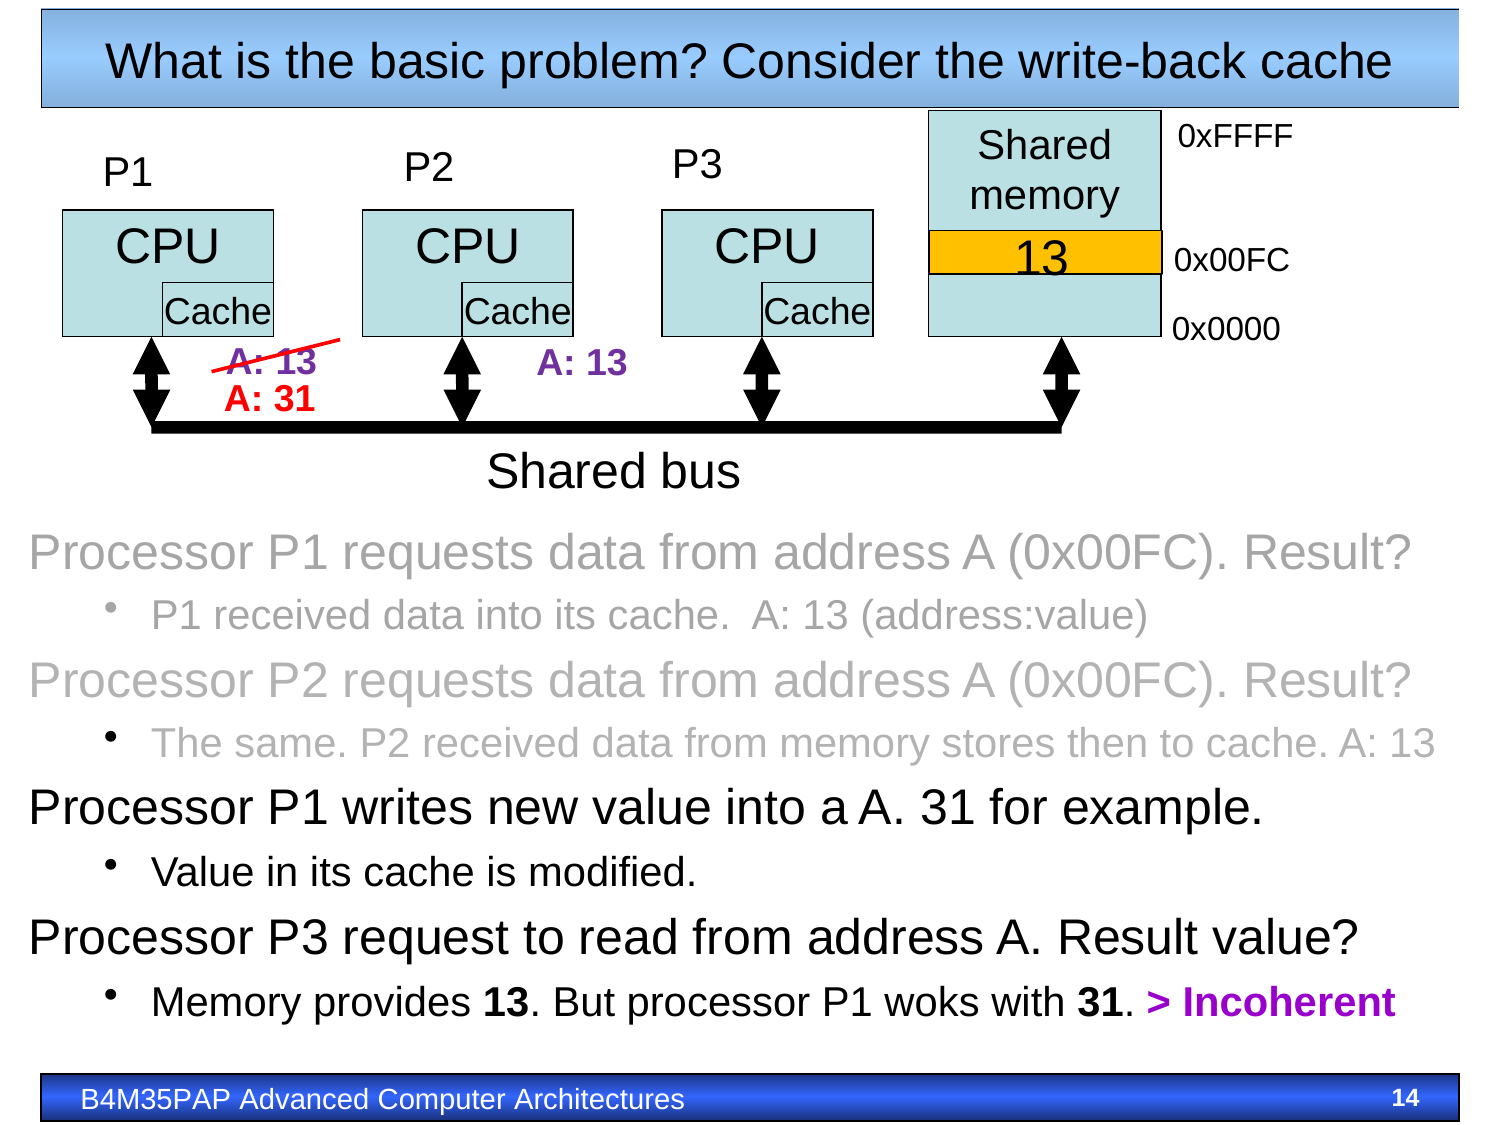

# What is the basic problem? Consider the write-back cache
 0xFFFF
Shared
memory
CPU
CPU
CPU
Cache
Cache
Cache
Shared bus
P3
P2
P1
 13
 0x00FC
 0x0000
 A: 13
 A: 13
 A: 31
Processor P1 requests data from address A (0x00FC). Result?
P1 received data into its cache. A: 13 (address:value)
Processor P2 requests data from address A (0x00FC). Result?
The same. P2 received data from memory stores then to cache. A: 13
Processor P1 writes new value into a A. 31 for example.
Value in its cache is modified.
Processor P3 request to read from address A. Result value?
Memory provides 13. But processor P1 woks with 31. > Incoherent